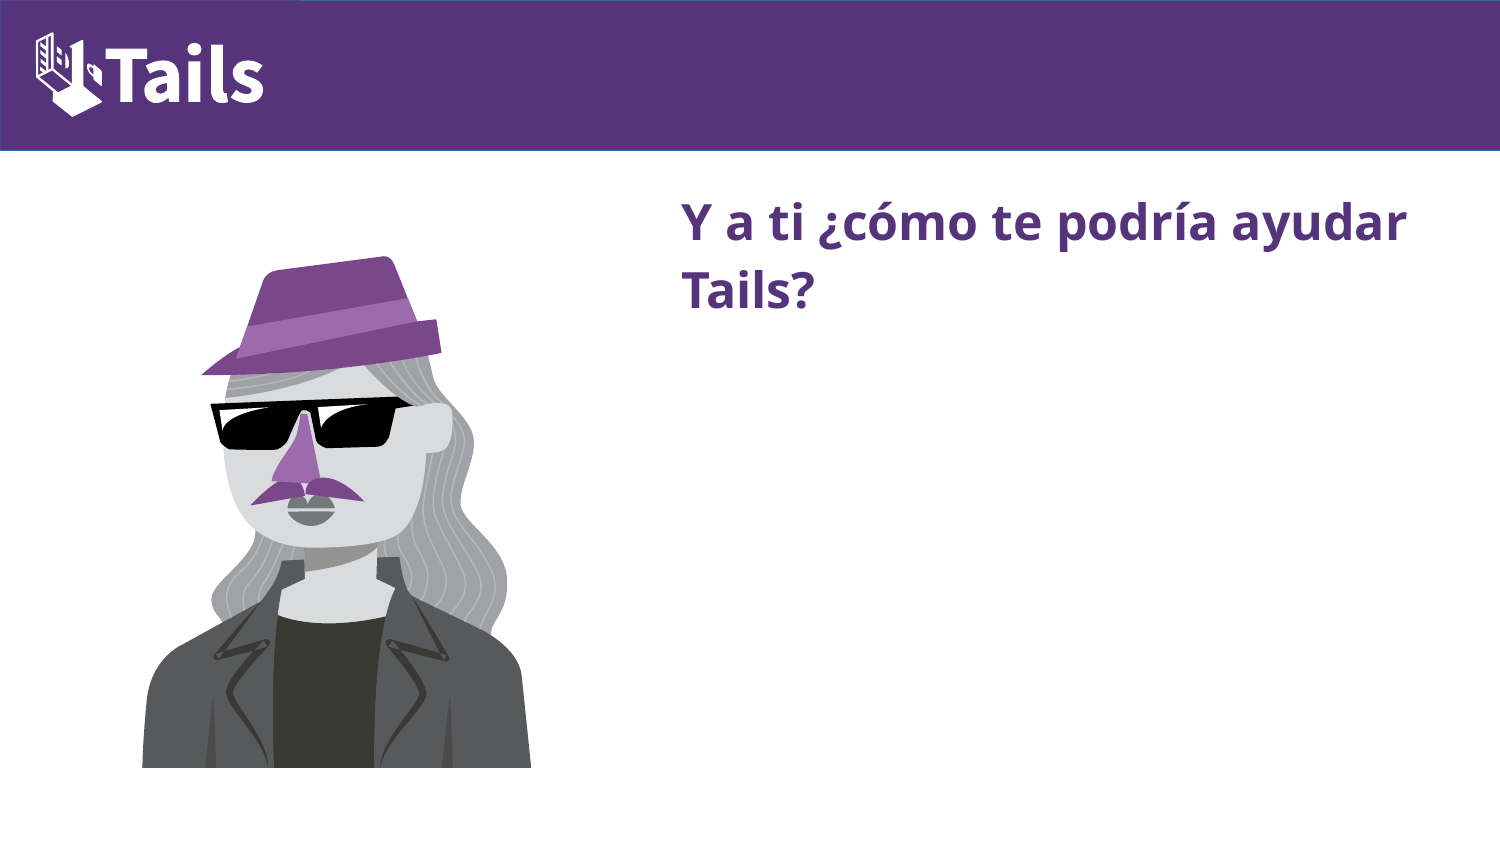

# Y a ti ¿cómo te podría ayudar Tails?